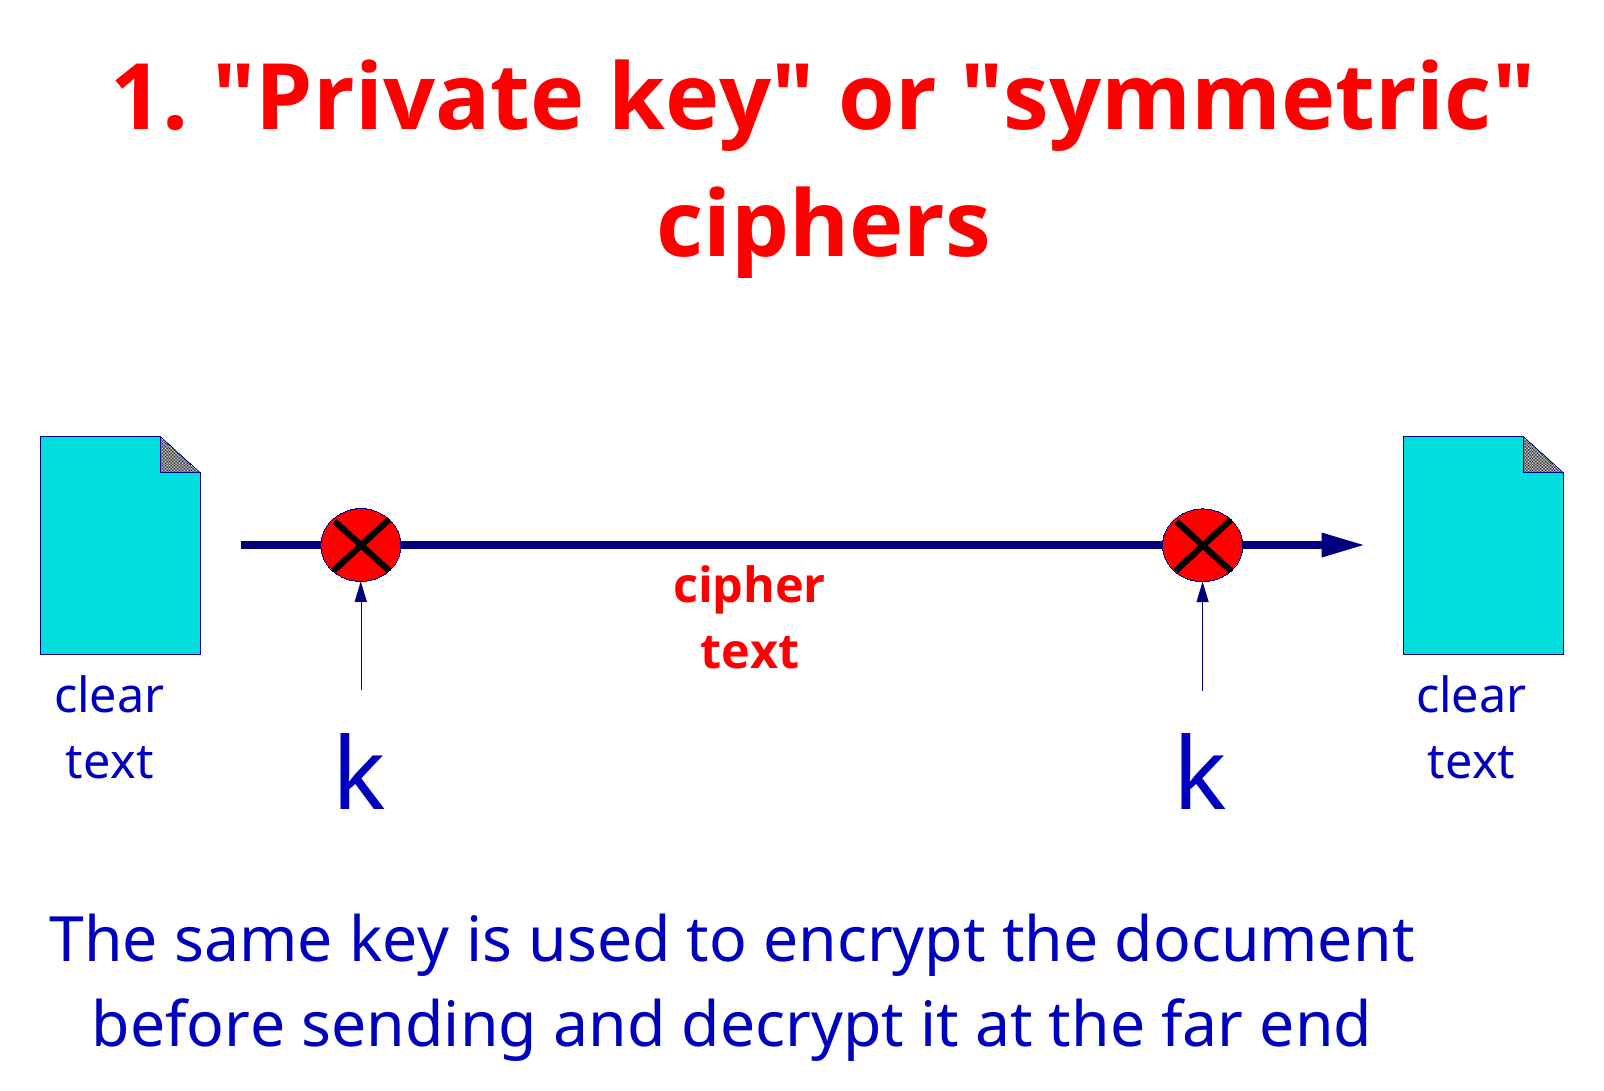

# 1. "Private key" or "symmetric" ciphers
cipher
text
clear
text
clear
text
k
k
The same key is used to encrypt the document
before sending and decrypt it at the far end